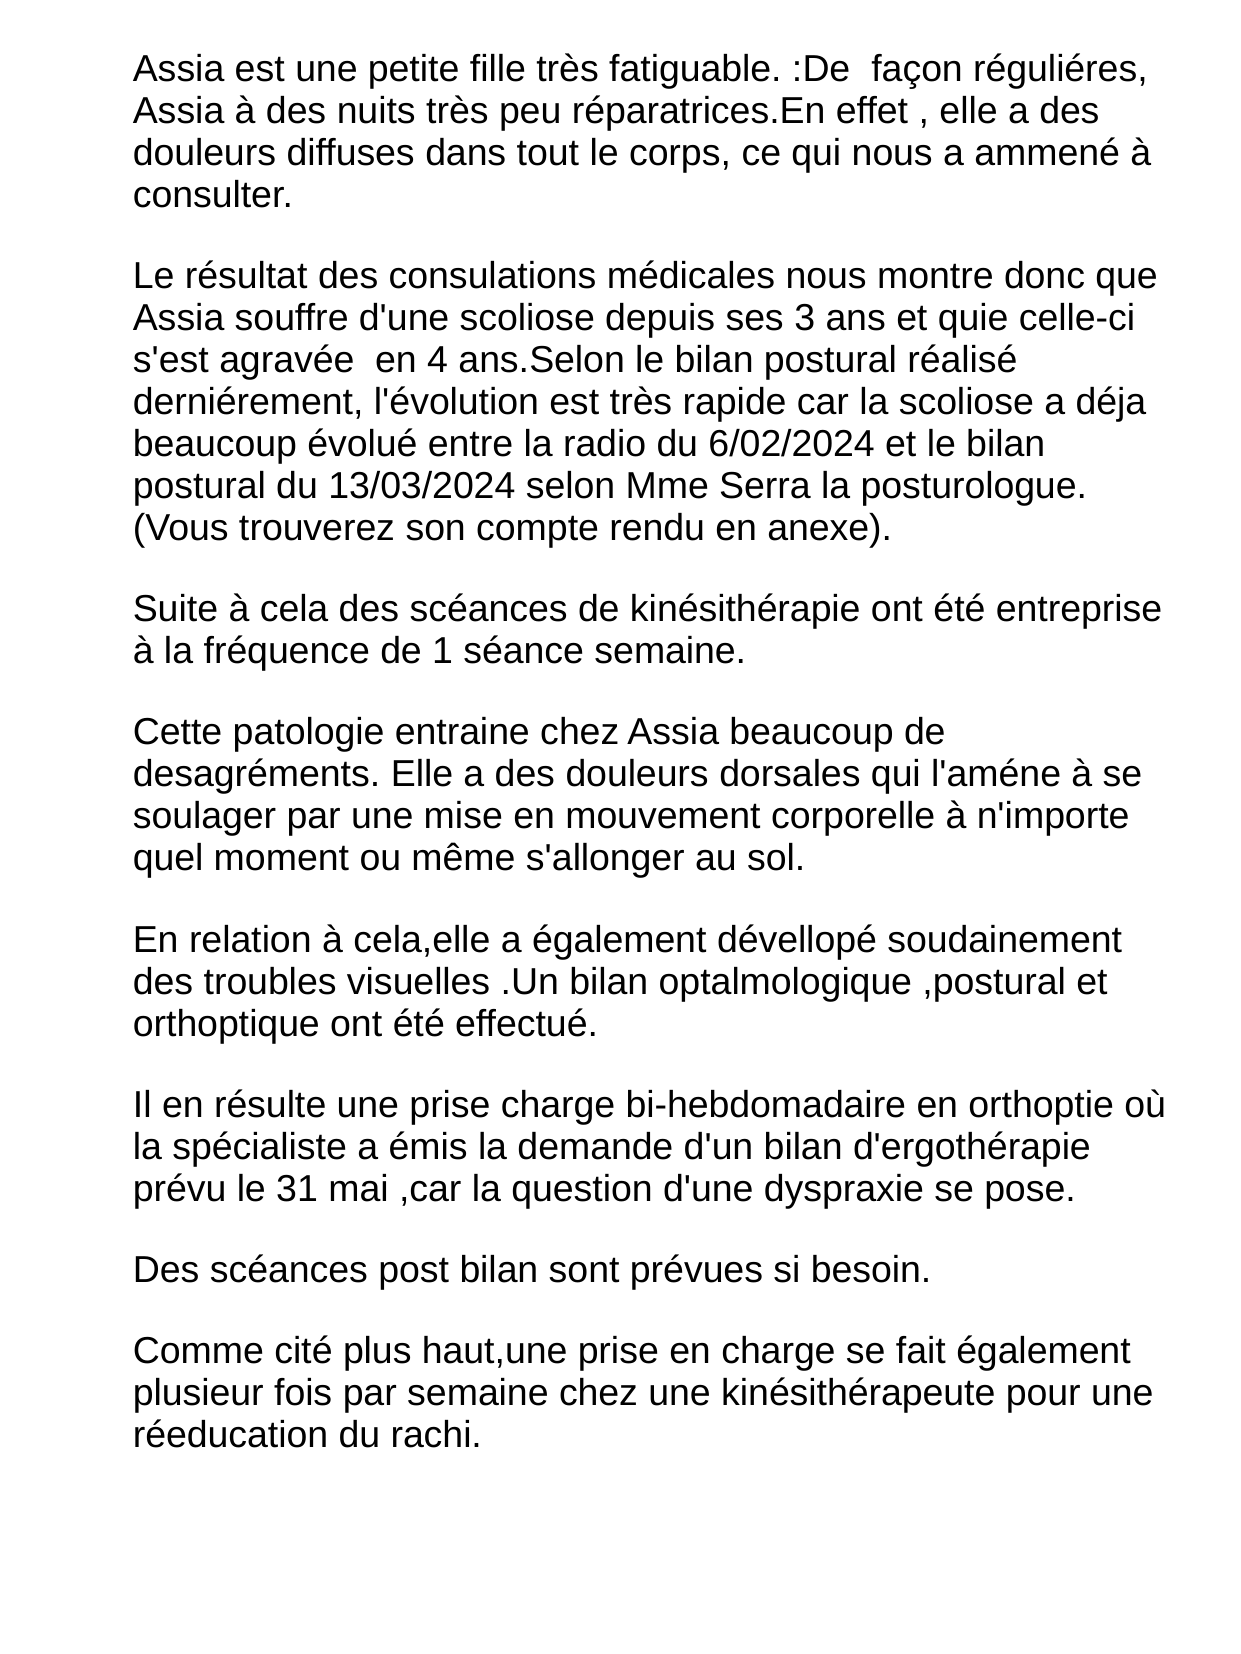

# Assia est une petite fille très fatiguable. :De façon réguliéres, Assia à des nuits très peu réparatrices.En effet , elle a des douleurs diffuses dans tout le corps, ce qui nous a ammené à consulter.
Le résultat des consulations médicales nous montre donc que Assia souffre d'une scoliose depuis ses 3 ans et quie celle-ci s'est agravée en 4 ans.Selon le bilan postural réalisé derniérement, l'évolution est très rapide car la scoliose a déja beaucoup évolué entre la radio du 6/02/2024 et le bilan postural du 13/03/2024 selon Mme Serra la posturologue.(Vous trouverez son compte rendu en anexe).
Suite à cela des scéances de kinésithérapie ont été entreprise à la fréquence de 1 séance semaine.
Cette patologie entraine chez Assia beaucoup de desagréments. Elle a des douleurs dorsales qui l'améne à se soulager par une mise en mouvement corporelle à n'importe quel moment ou même s'allonger au sol.
En relation à cela,elle a également dévellopé soudainement des troubles visuelles .Un bilan optalmologique ,postural et orthoptique ont été effectué.
Il en résulte une prise charge bi-hebdomadaire en orthoptie où la spécialiste a émis la demande d'un bilan d'ergothérapie prévu le 31 mai ,car la question d'une dyspraxie se pose.
Des scéances post bilan sont prévues si besoin.
Comme cité plus haut,une prise en charge se fait également plusieur fois par semaine chez une kinésithérapeute pour une réeducation du rachi.